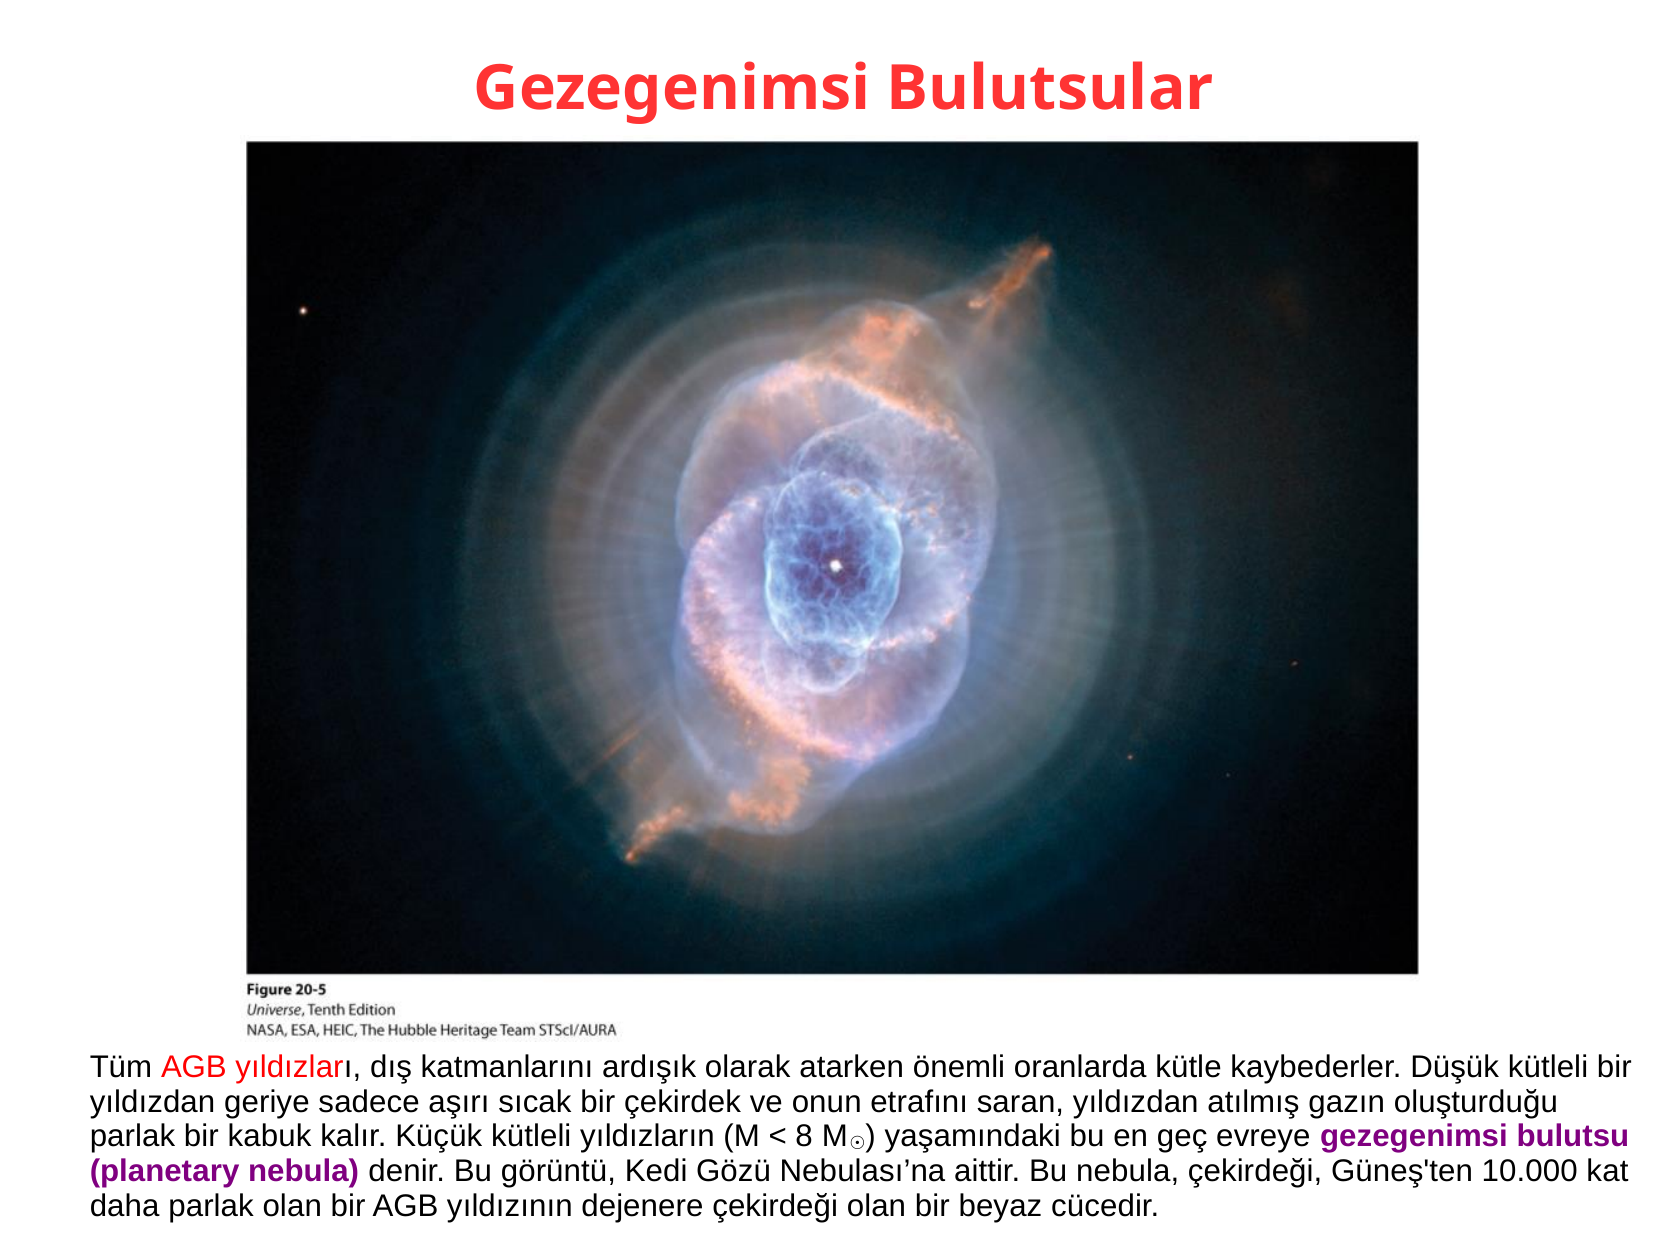

# Gezegenimsi Bulutsular
Tüm AGB yıldızları, dış katmanlarını ardışık olarak atarken önemli oranlarda kütle kaybederler. Düşük kütleli bir yıldızdan geriye sadece aşırı sıcak bir çekirdek ve onun etrafını saran, yıldızdan atılmış gazın oluşturduğu parlak bir kabuk kalır. Küçük kütleli yıldızların (M < 8 M☉) yaşamındaki bu en geç evreye gezegenimsi bulutsu (planetary nebula) denir. Bu görüntü, Kedi Gözü Nebulası’na aittir. Bu nebula, çekirdeği, Güneş'ten 10.000 kat daha parlak olan bir AGB yıldızının dejenere çekirdeği olan bir beyaz cücedir.